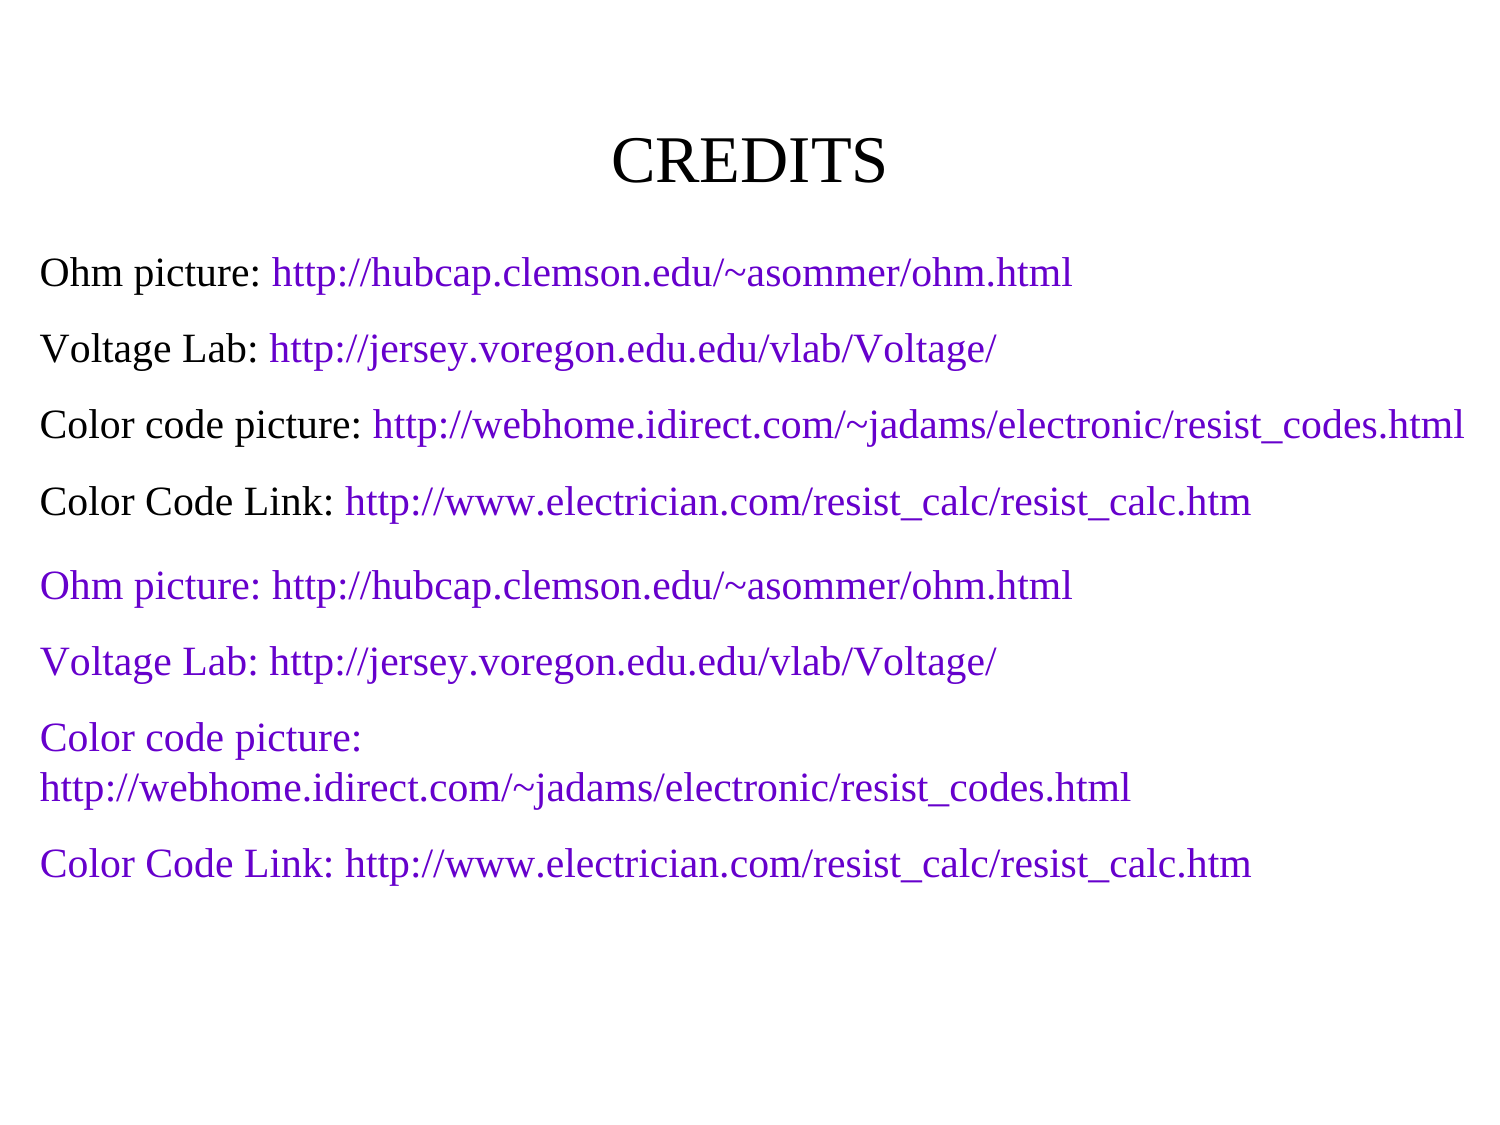

# CREDITS
Ohm picture: http://hubcap.clemson.edu/~asommer/ohm.html
Voltage Lab: http://jersey.voregon.edu.edu/vlab/Voltage/
Color code picture: http://webhome.idirect.com/~jadams/electronic/resist_codes.html
Color Code Link: http://www.electrician.com/resist_calc/resist_calc.htm
Ohm picture: http://hubcap.clemson.edu/~asommer/ohm.html
Voltage Lab: http://jersey.voregon.edu.edu/vlab/Voltage/
Color code picture: http://webhome.idirect.com/~jadams/electronic/resist_codes.html
Color Code Link: http://www.electrician.com/resist_calc/resist_calc.htm